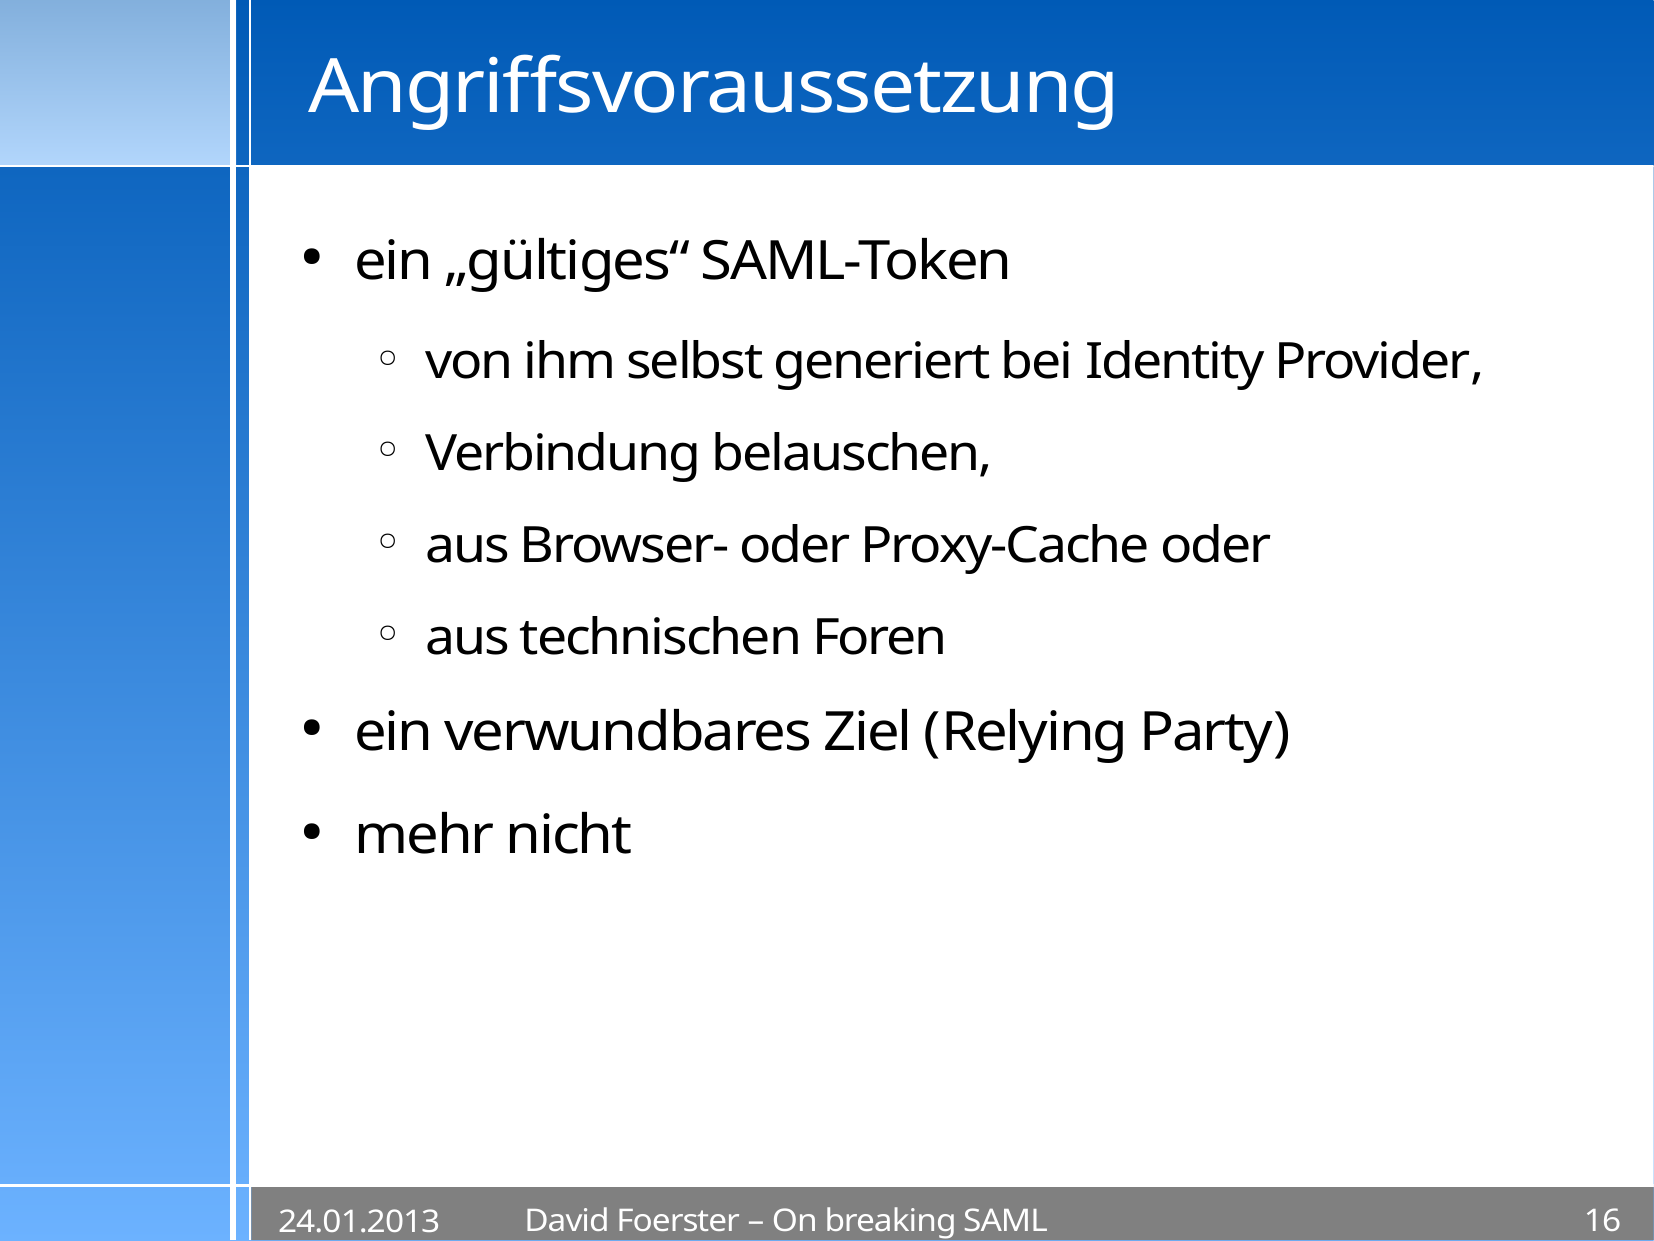

# Angriffsvoraussetzung
ein „gültiges“ SAML-Token
von ihm selbst generiert bei Identity Provider,
Verbindung belauschen,
aus Browser- oder Proxy-Cache oder
aus technischen Foren
ein verwundbares Ziel (Relying Party)
mehr nicht